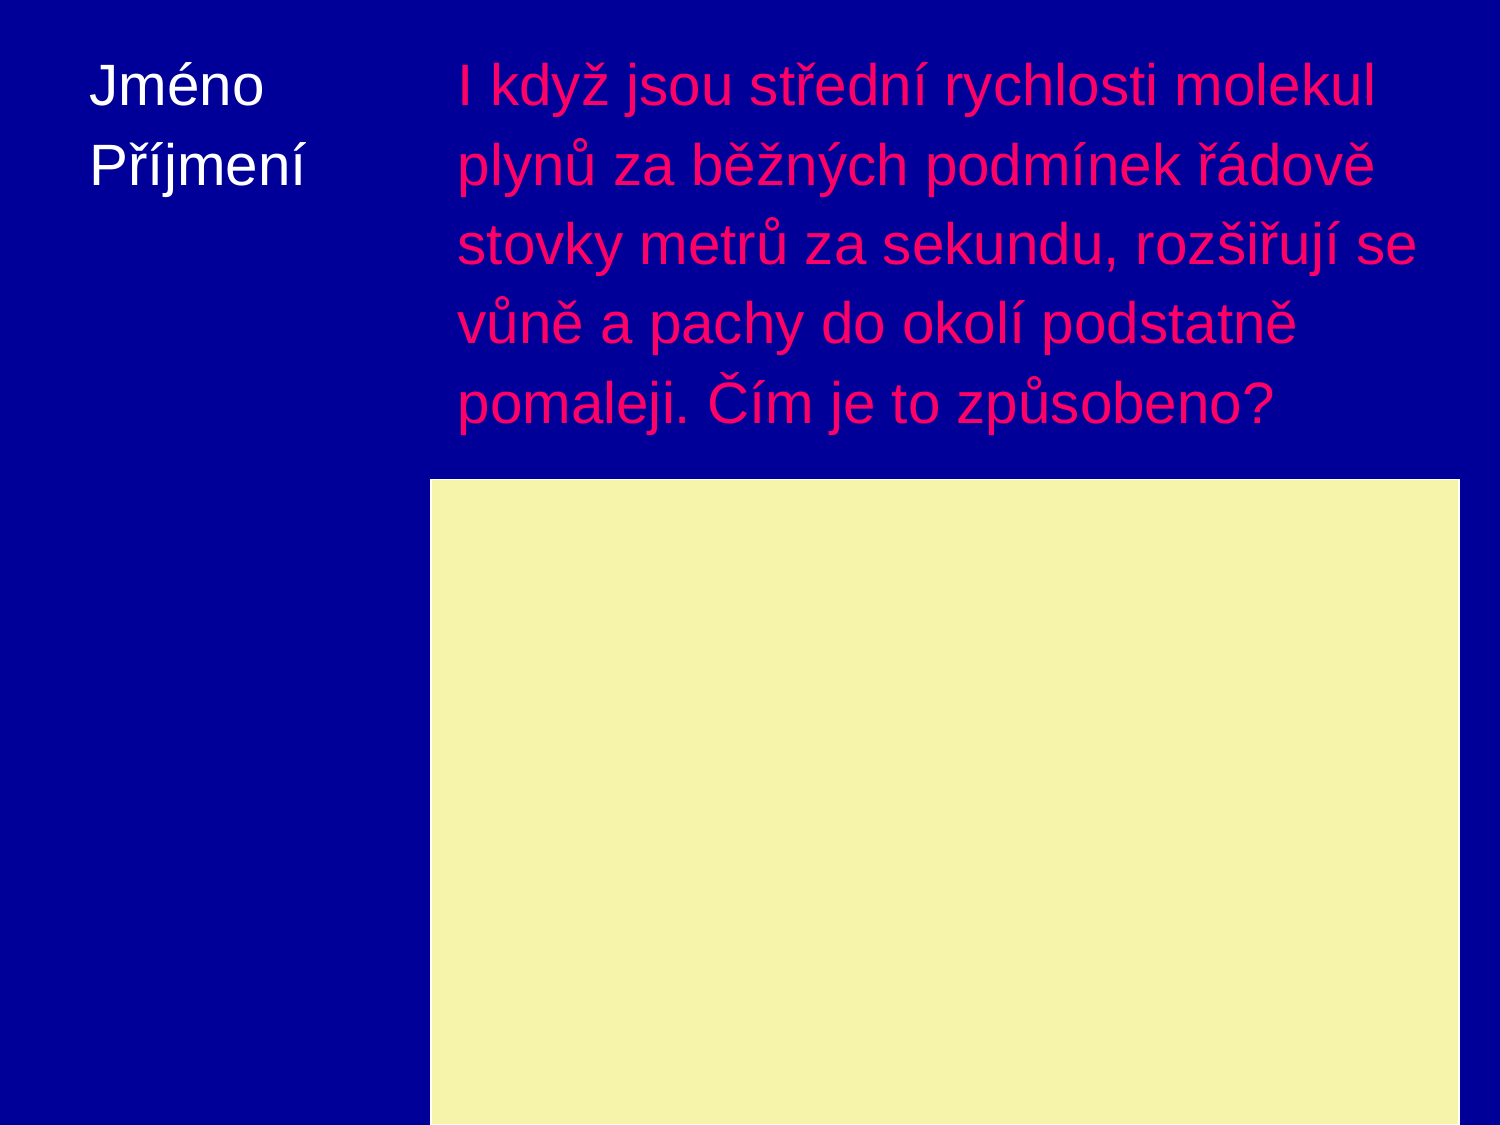

Jméno
Příjmení
I když jsou střední rychlosti molekul
plynů za běžných podmínek řádově
stovky metrů za sekundu, rozšiřují se
vůně a pachy do okolí podstatně
pomaleji. Čím je to způsobeno?
Mnohem menší rychlost difuze molekul je
důsledkem vzájemných srážek molekul. Proto
hlavním mechanismem šíření vůní a pachů
není difuze, ale proudění vzduchu.